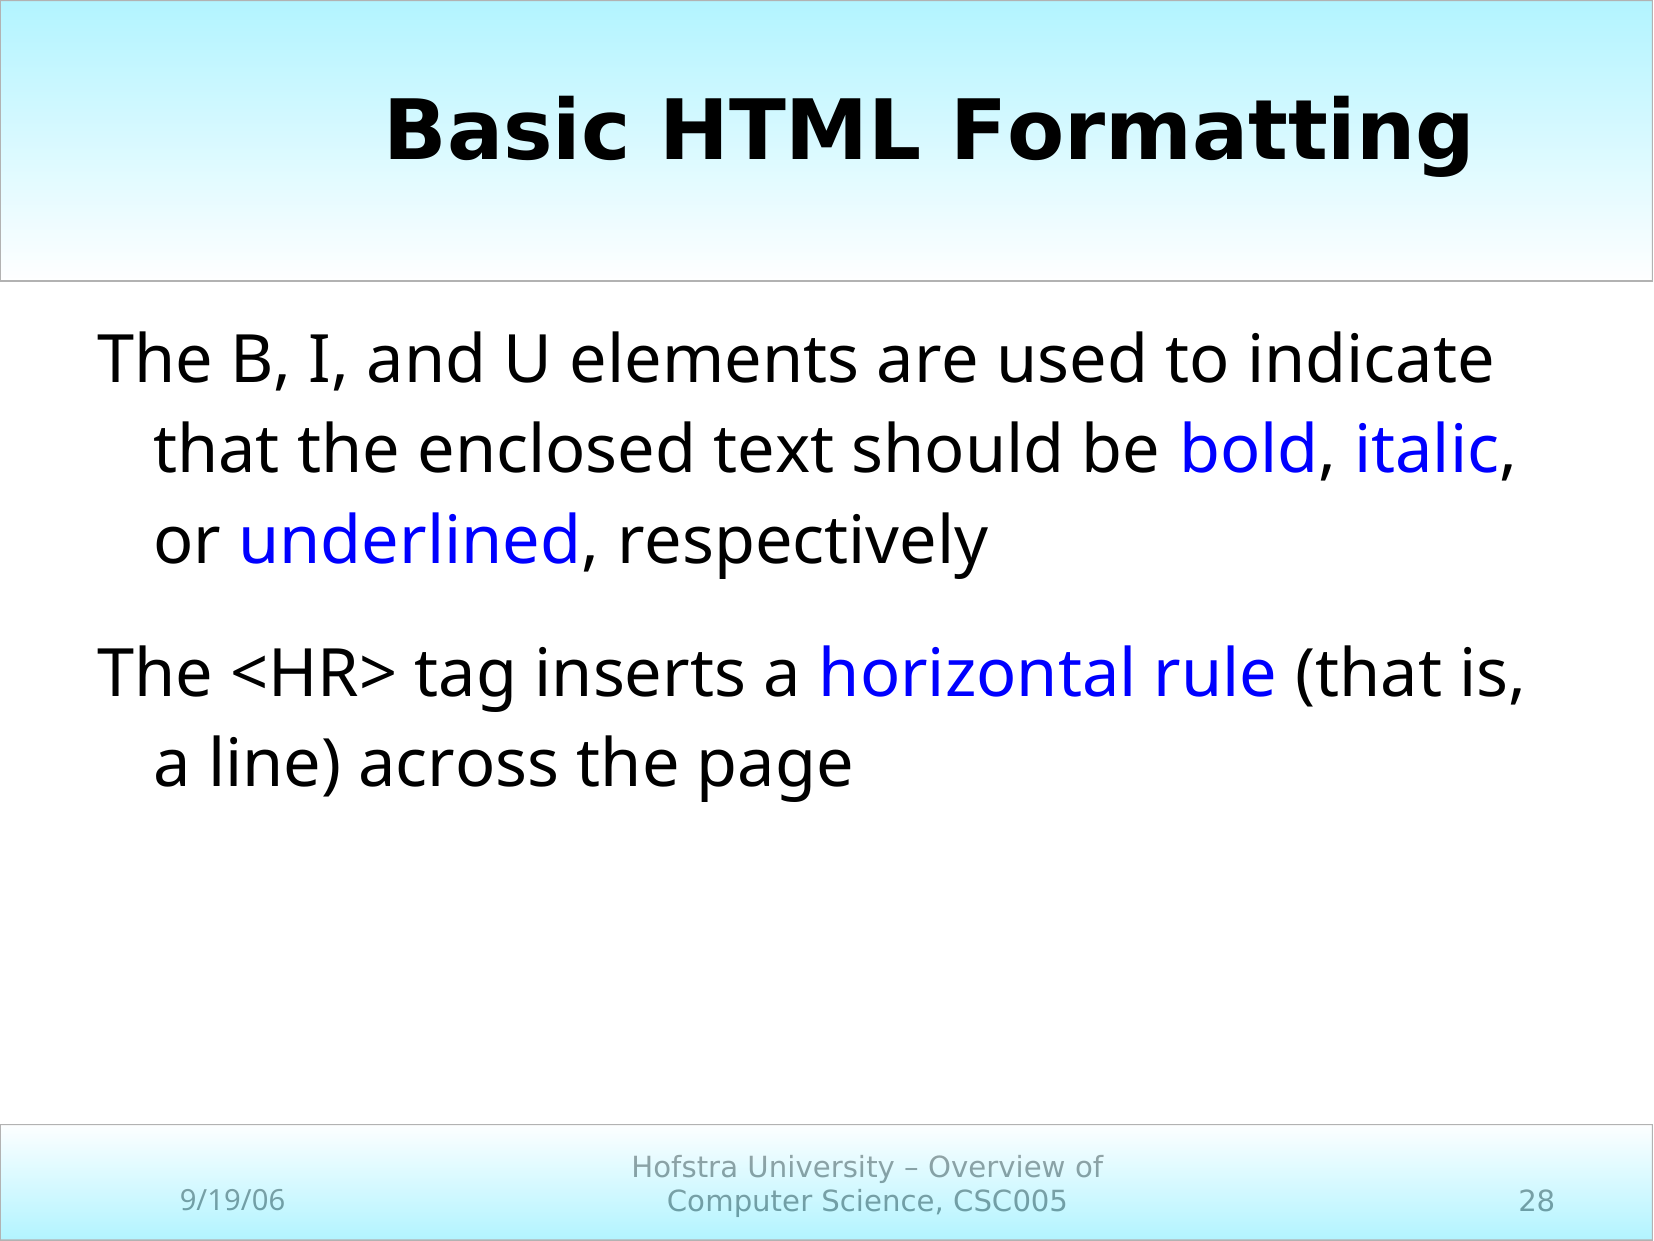

# Basic HTML Formatting
The B, I, and U elements are used to indicate that the enclosed text should be bold, italic, or underlined, respectively
The <HR> tag inserts a horizontal rule (that is, a line) across the page
28